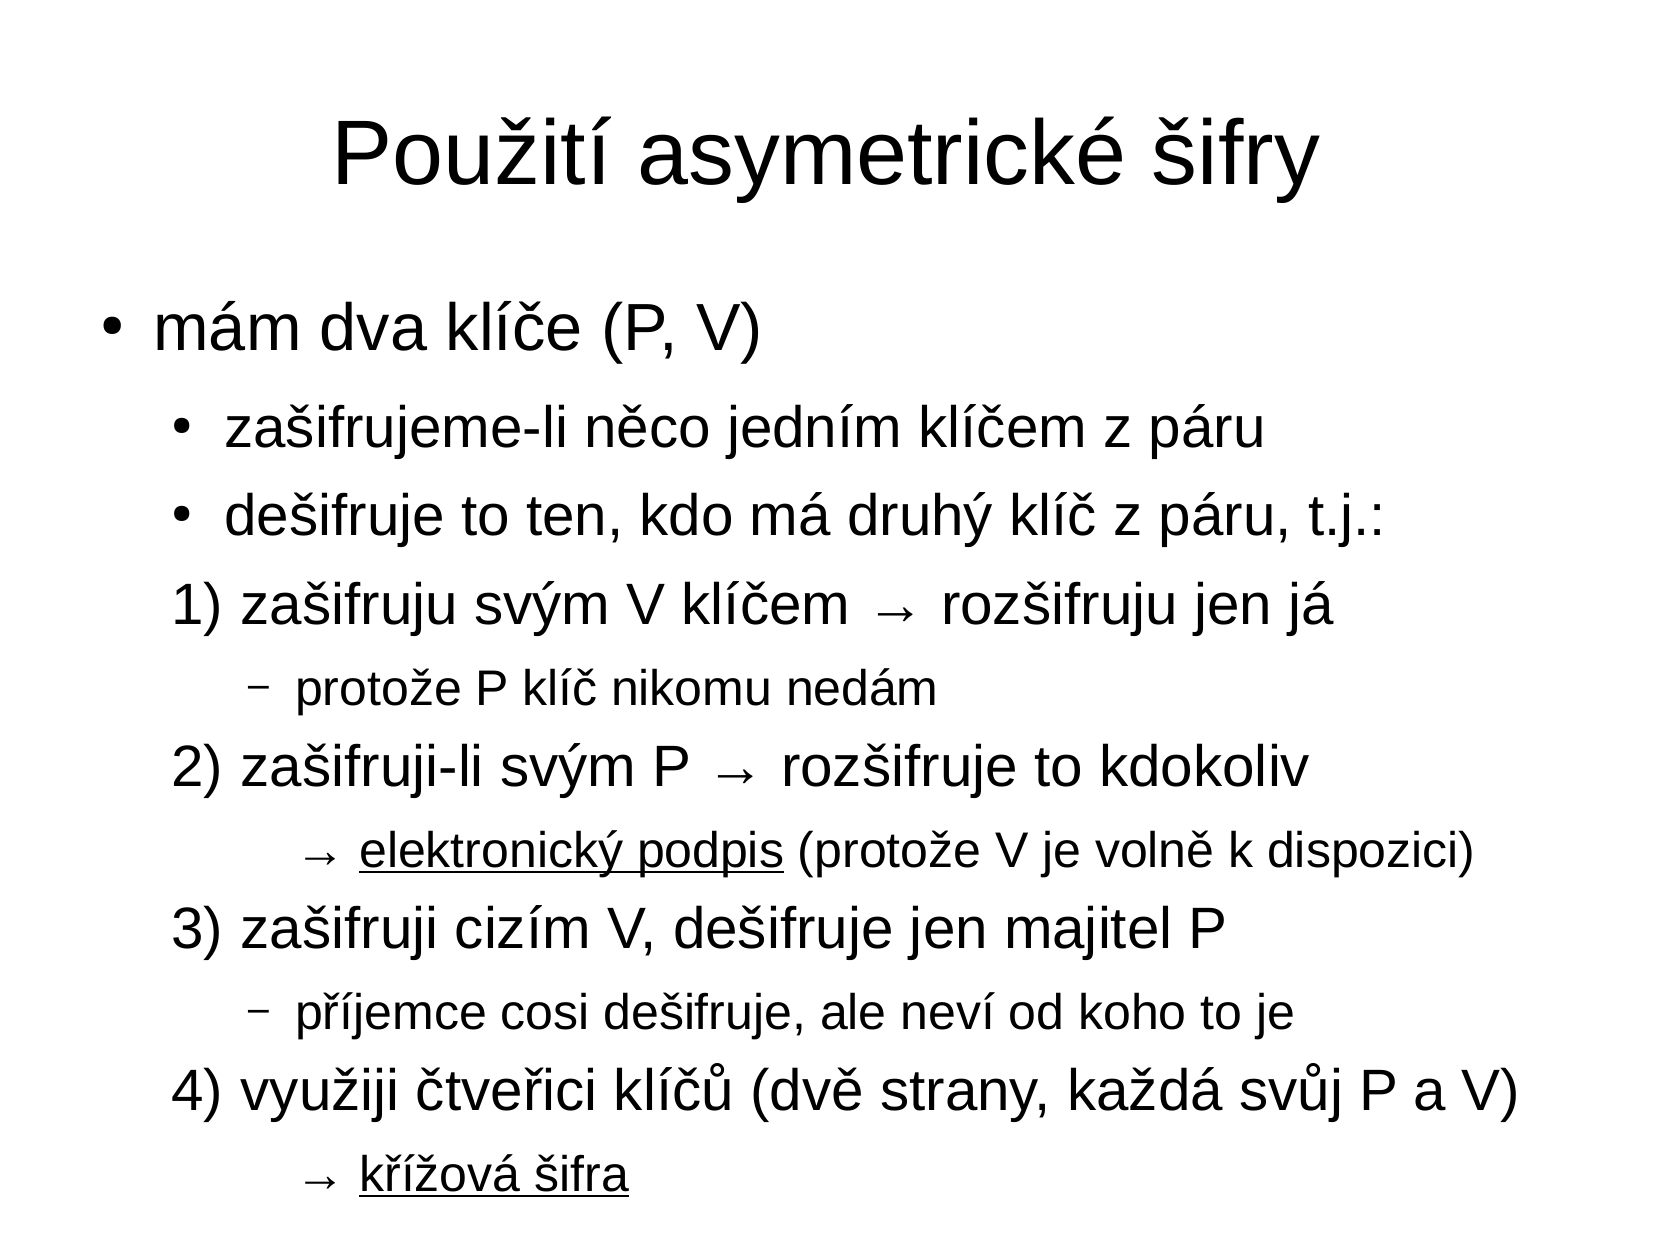

# Použití asymetrické šifry
mám dva klíče (P, V)
zašifrujeme-li něco jedním klíčem z páru
dešifruje to ten, kdo má druhý klíč z páru, t.j.:
 zašifruju svým V klíčem → rozšifruju jen já
protože P klíč nikomu nedám
 zašifruji-li svým P → rozšifruje to kdokoliv
→ elektronický podpis (protože V je volně k dispozici)
 zašifruji cizím V, dešifruje jen majitel P
příjemce cosi dešifruje, ale neví od koho to je
 využiji čtveřici klíčů (dvě strany, každá svůj P a V)
→ křížová šifra